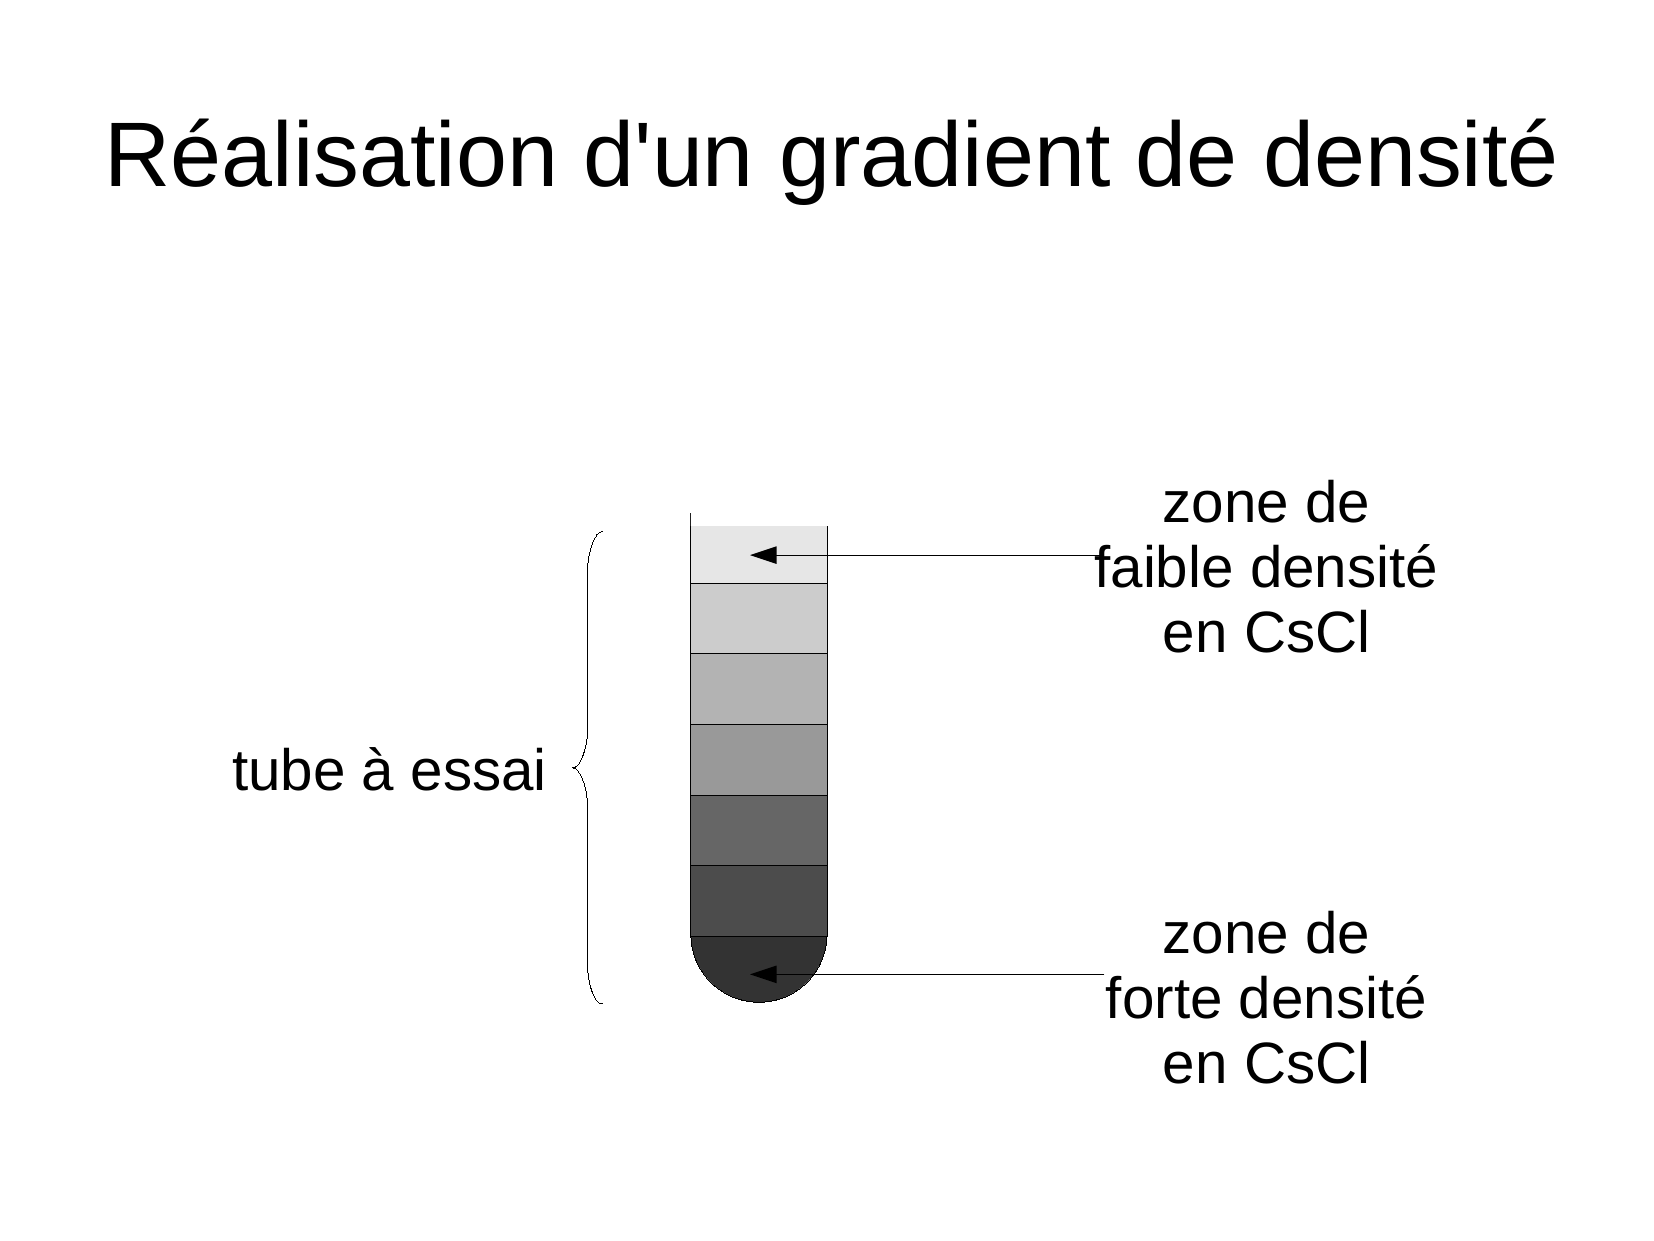

# Réalisation d'un gradient de densité
zone de
faible densité
en CsCl
tube à essai
zone de
forte densité
en CsCl